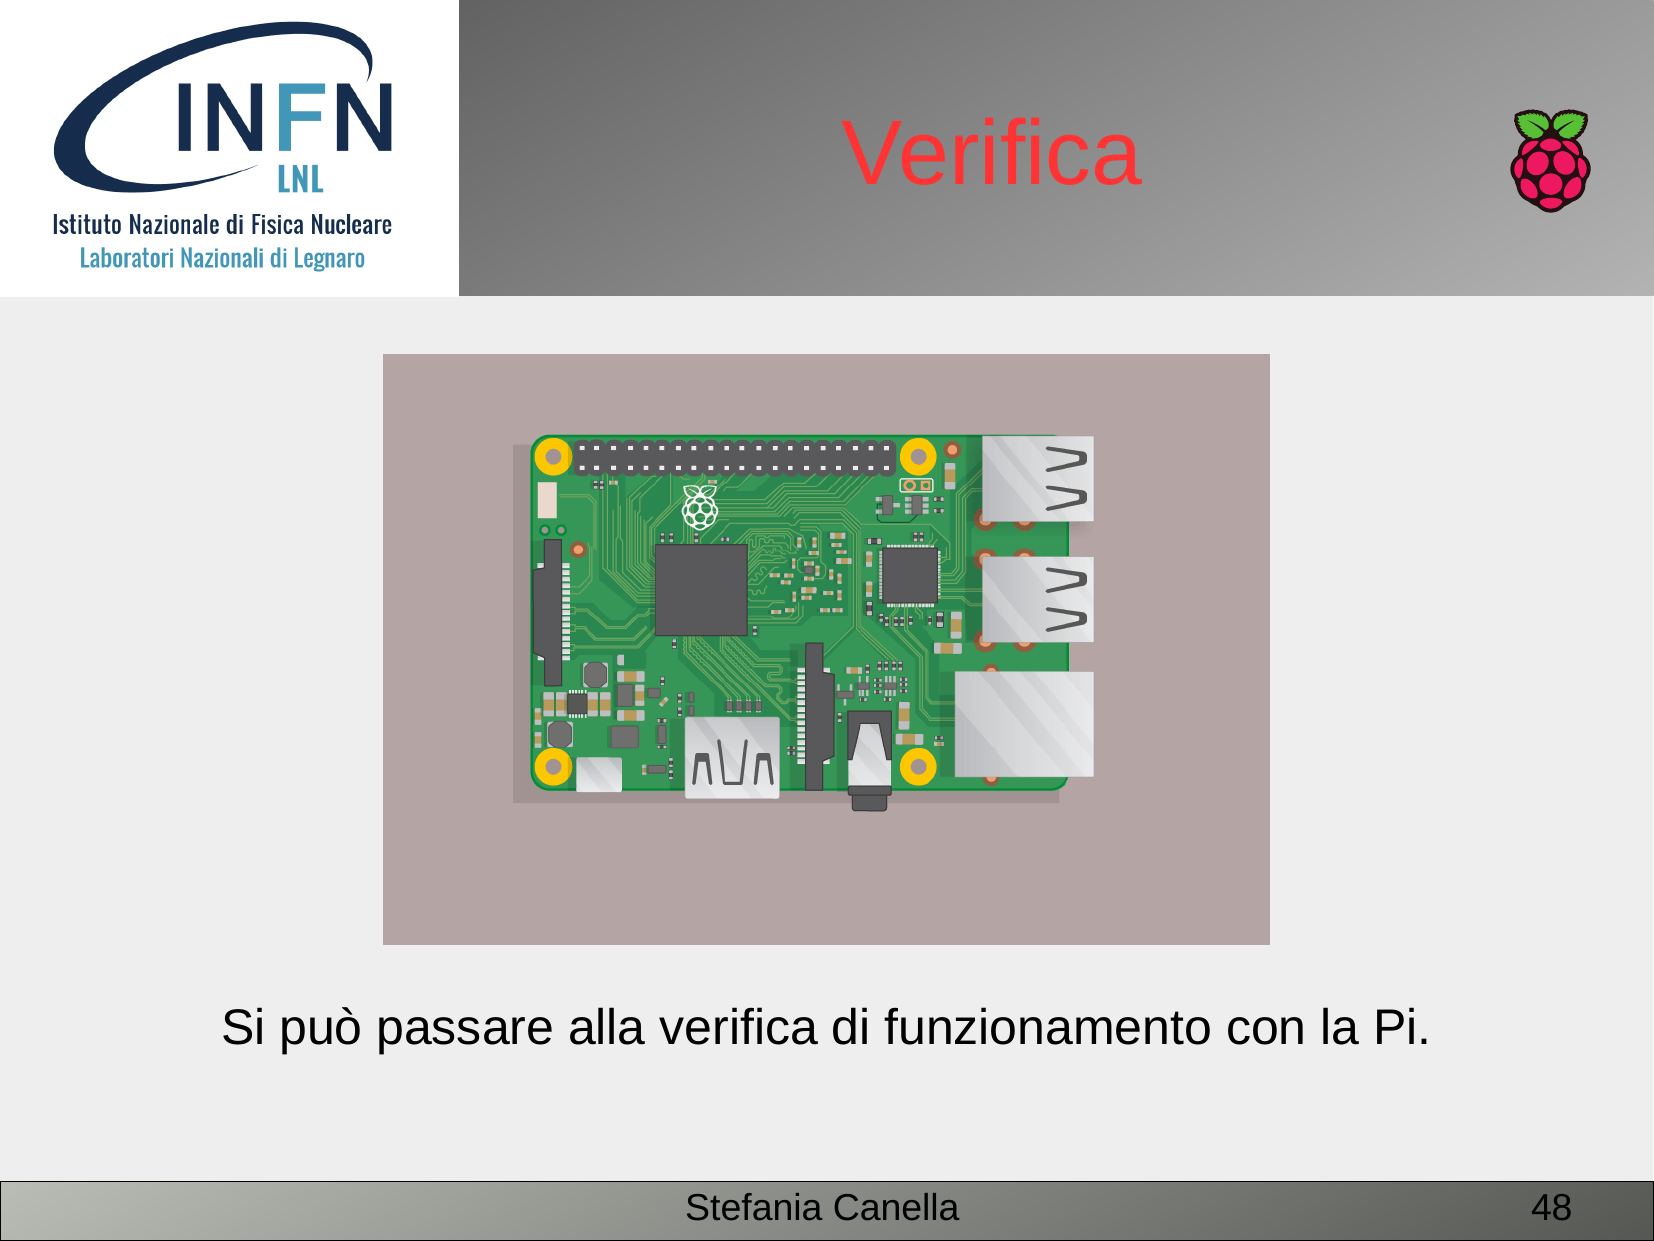

# Verifica
Si può passare alla verifica di funzionamento con la Pi.
Stefania Canella